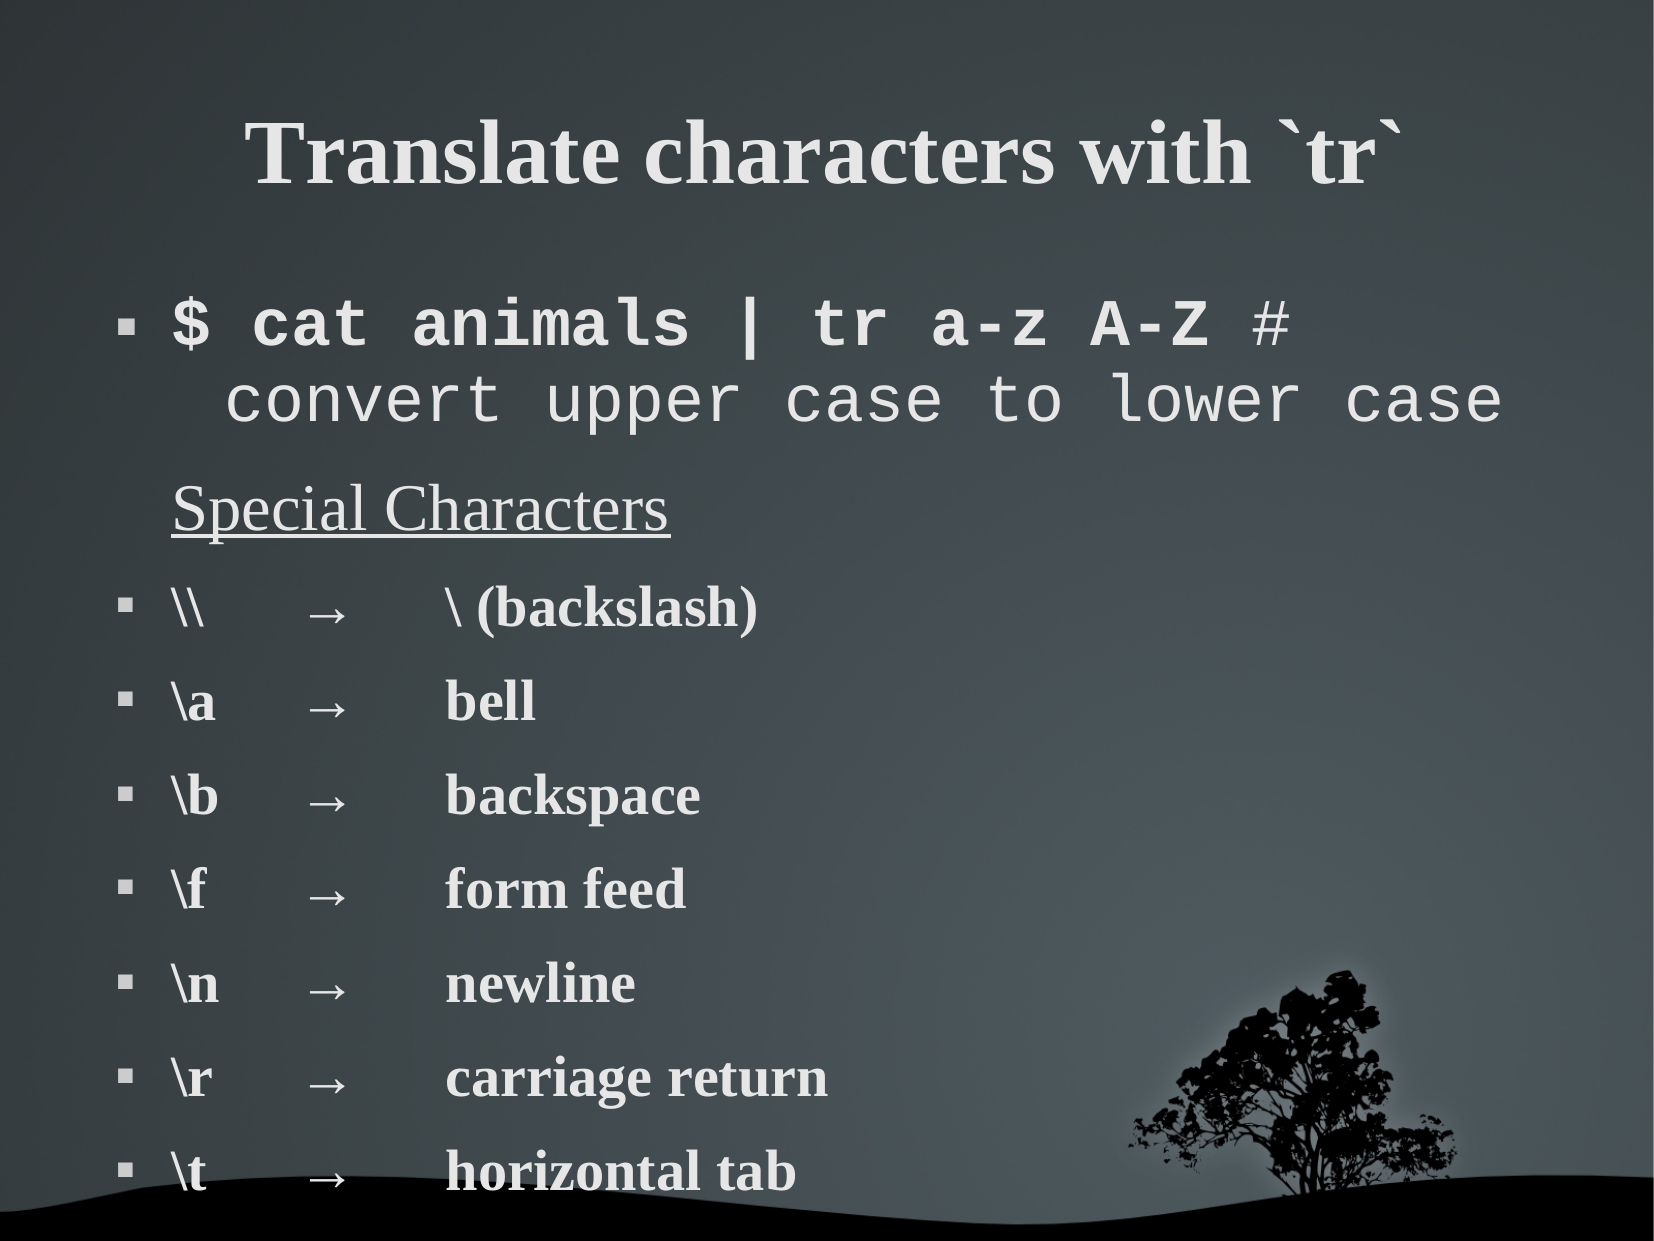

# Translate characters with `tr`
$ cat animals | tr a-z A-Z # convert upper case to lower case
Special Characters
\\	→ 		\ (backslash)
\a	→		bell
\b	→		backspace
\f	→		form feed
\n	→		newline
\r	→		carriage return
\t	→		horizontal tab
\v	→		vertical tab